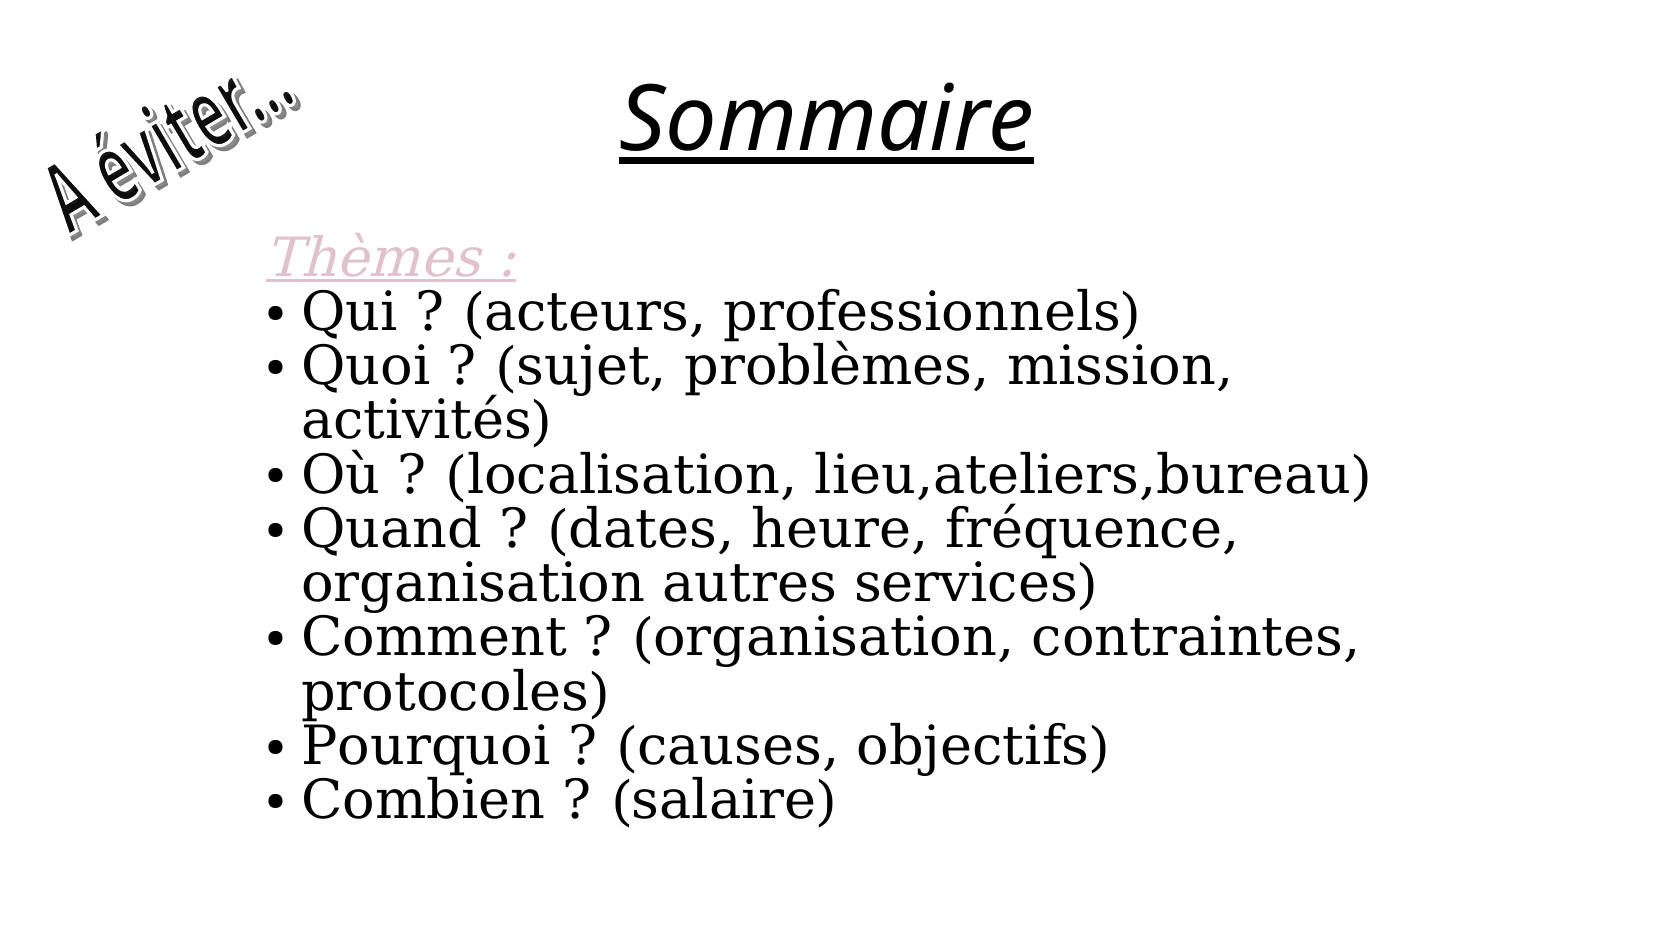

# Sommaire
A éviter...
Thèmes :
Qui ? (acteurs, professionnels)
Quoi ? (sujet, problèmes, mission, activités)
Où ? (localisation, lieu,ateliers,bureau)
Quand ? (dates, heure, fréquence, organisation autres services)
Comment ? (organisation, contraintes, protocoles)
Pourquoi ? (causes, objectifs)
Combien ? (salaire)